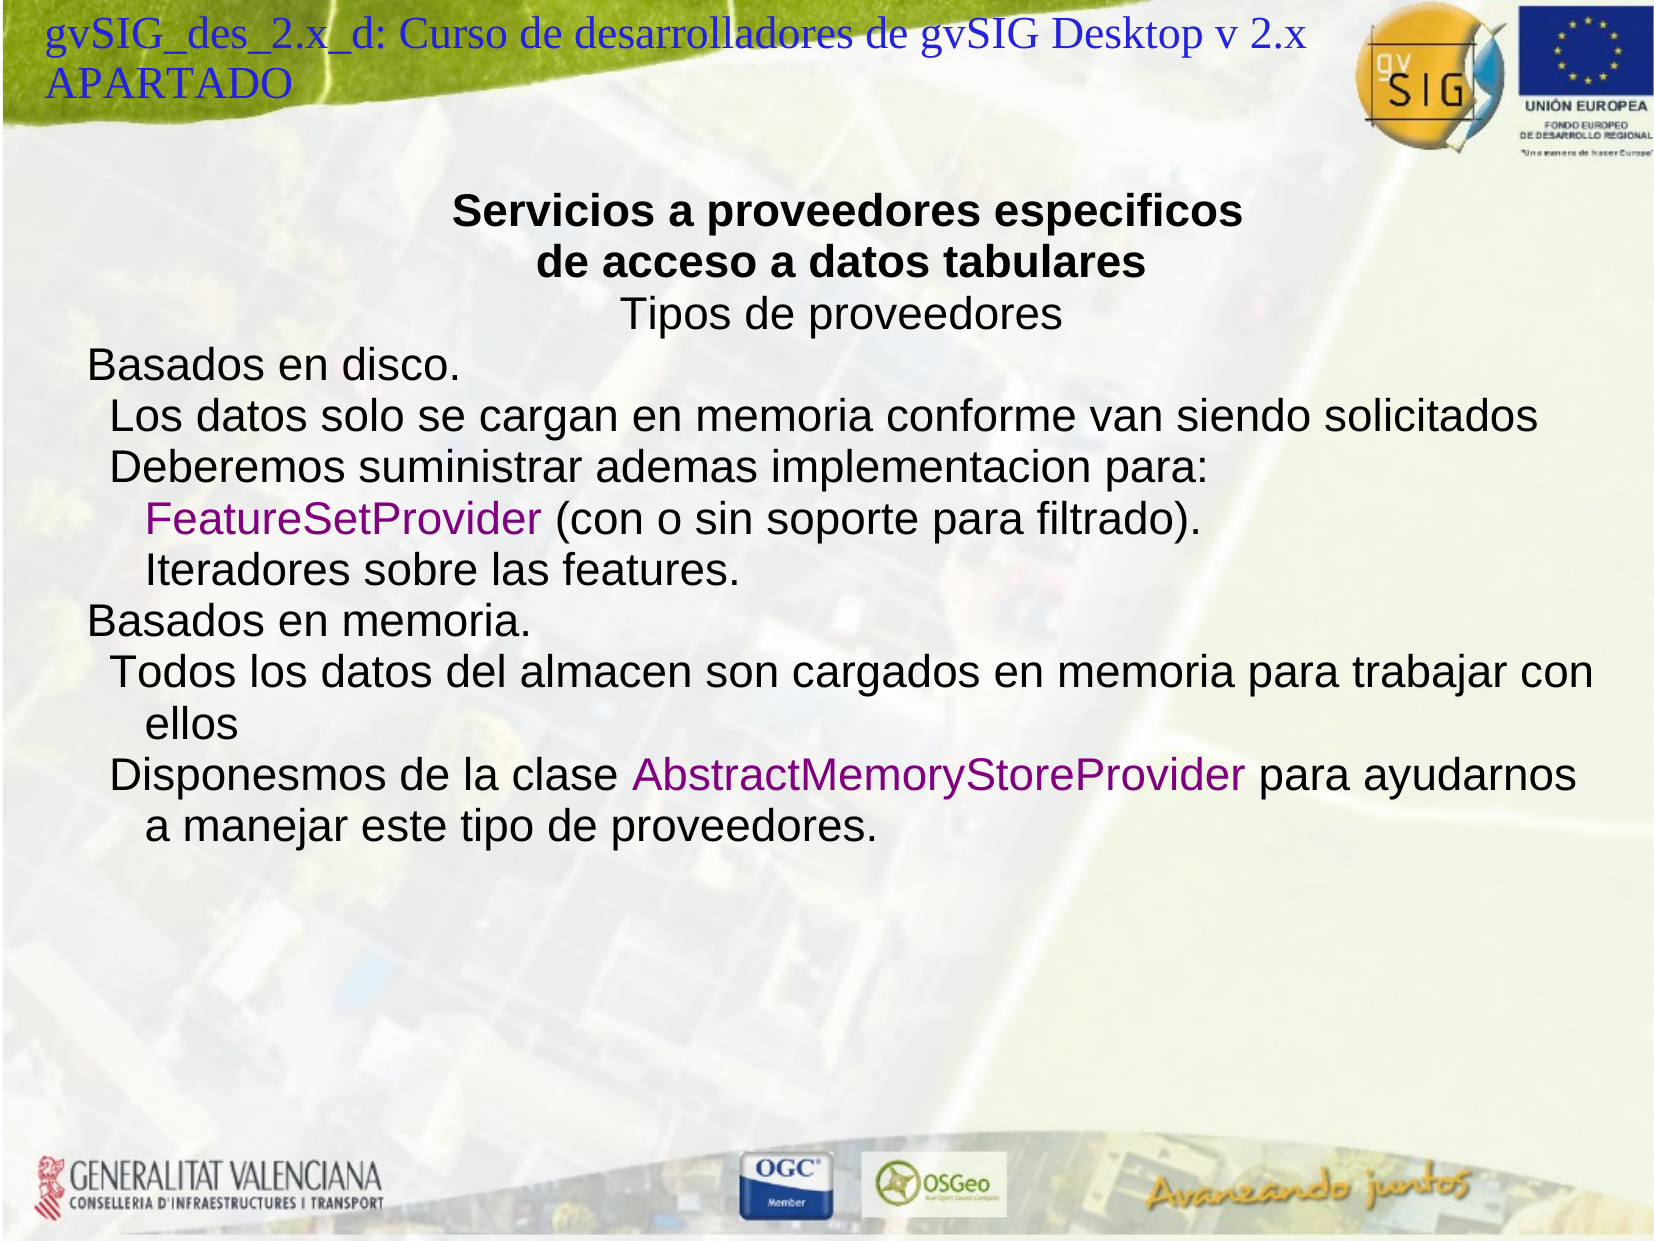

Servicios a proveedores especificos
de acceso a datos tabulares
Tipos de proveedores
 Basados en disco.
Los datos solo se cargan en memoria conforme van siendo solicitados
Deberemos suministrar ademas implementacion para:
FeatureSetProvider (con o sin soporte para filtrado).
Iteradores sobre las features.
 Basados en memoria.
Todos los datos del almacen son cargados en memoria para trabajar con ellos
Disponesmos de la clase AbstractMemoryStoreProvider para ayudarnos a manejar este tipo de proveedores.